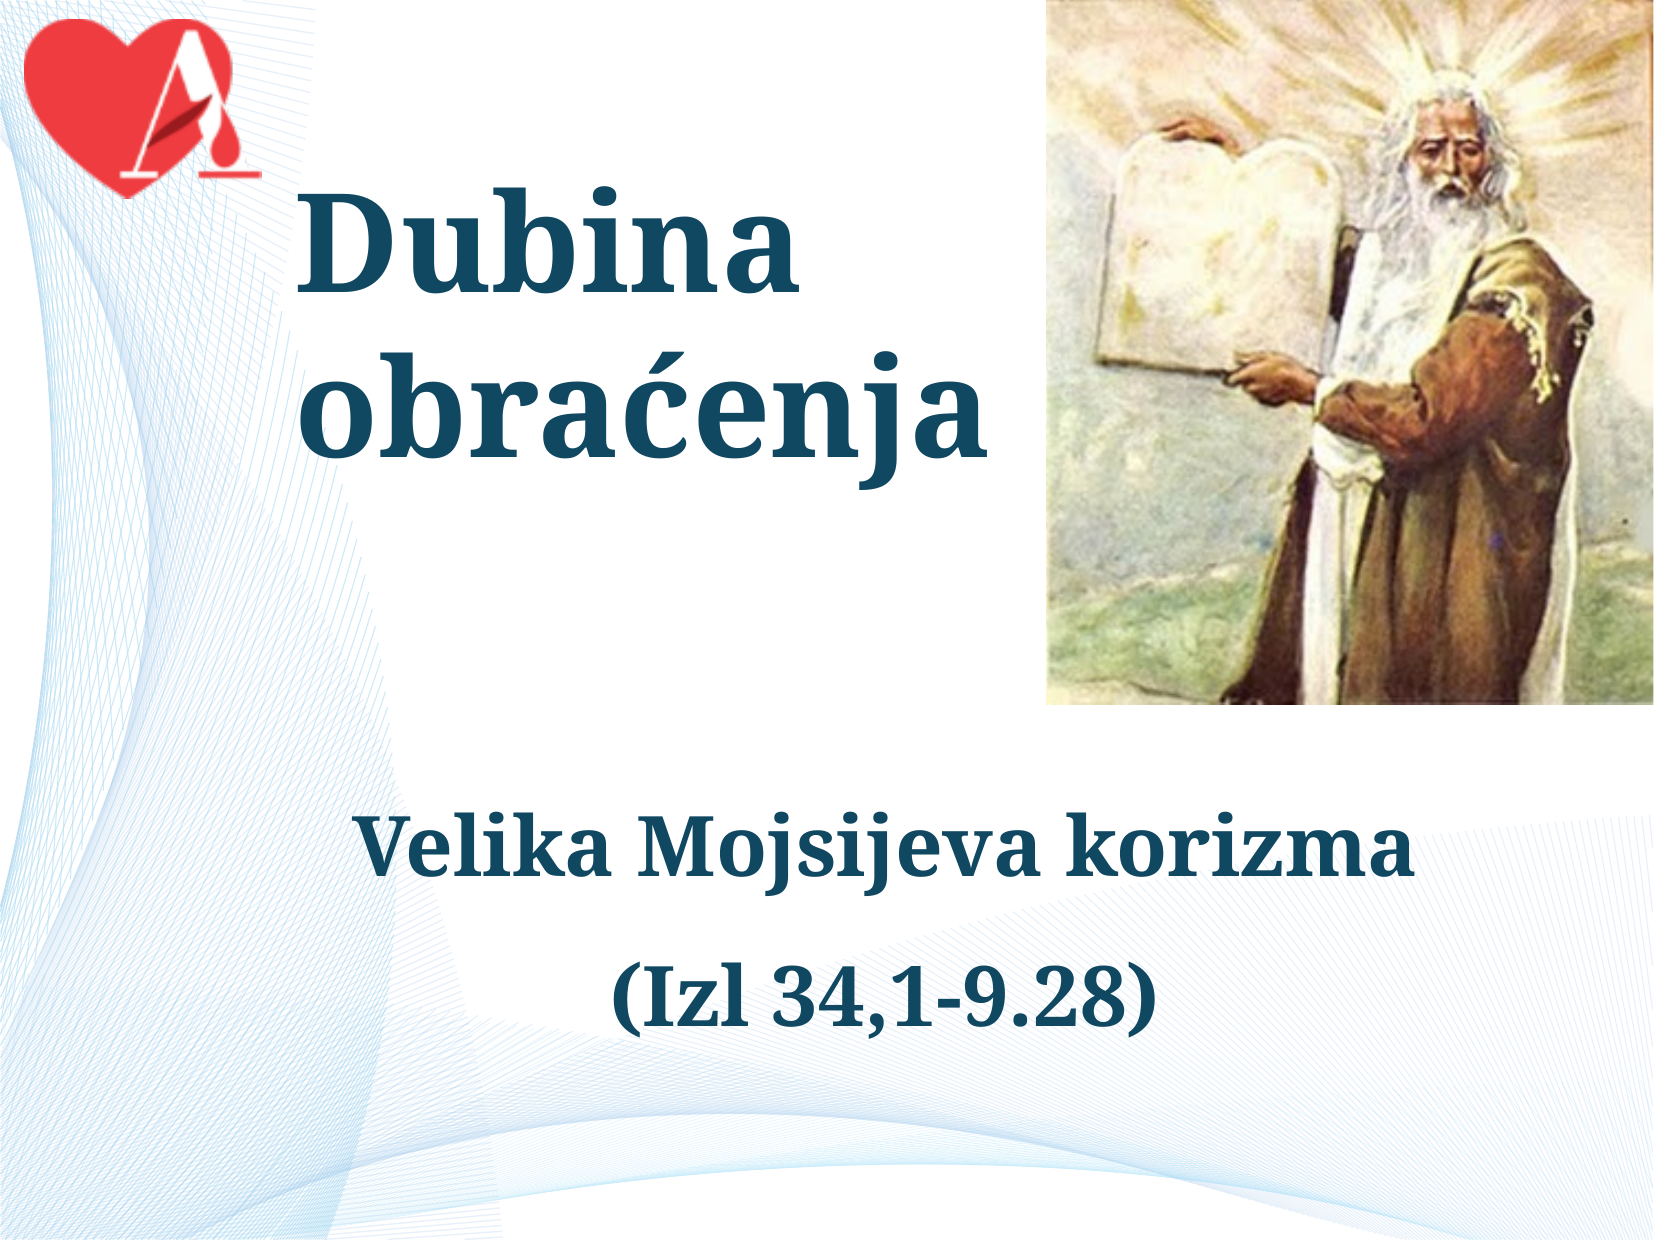

Dubina
obraćenja
Velika Mojsijeva korizma
(Izl 34,1-9.28)